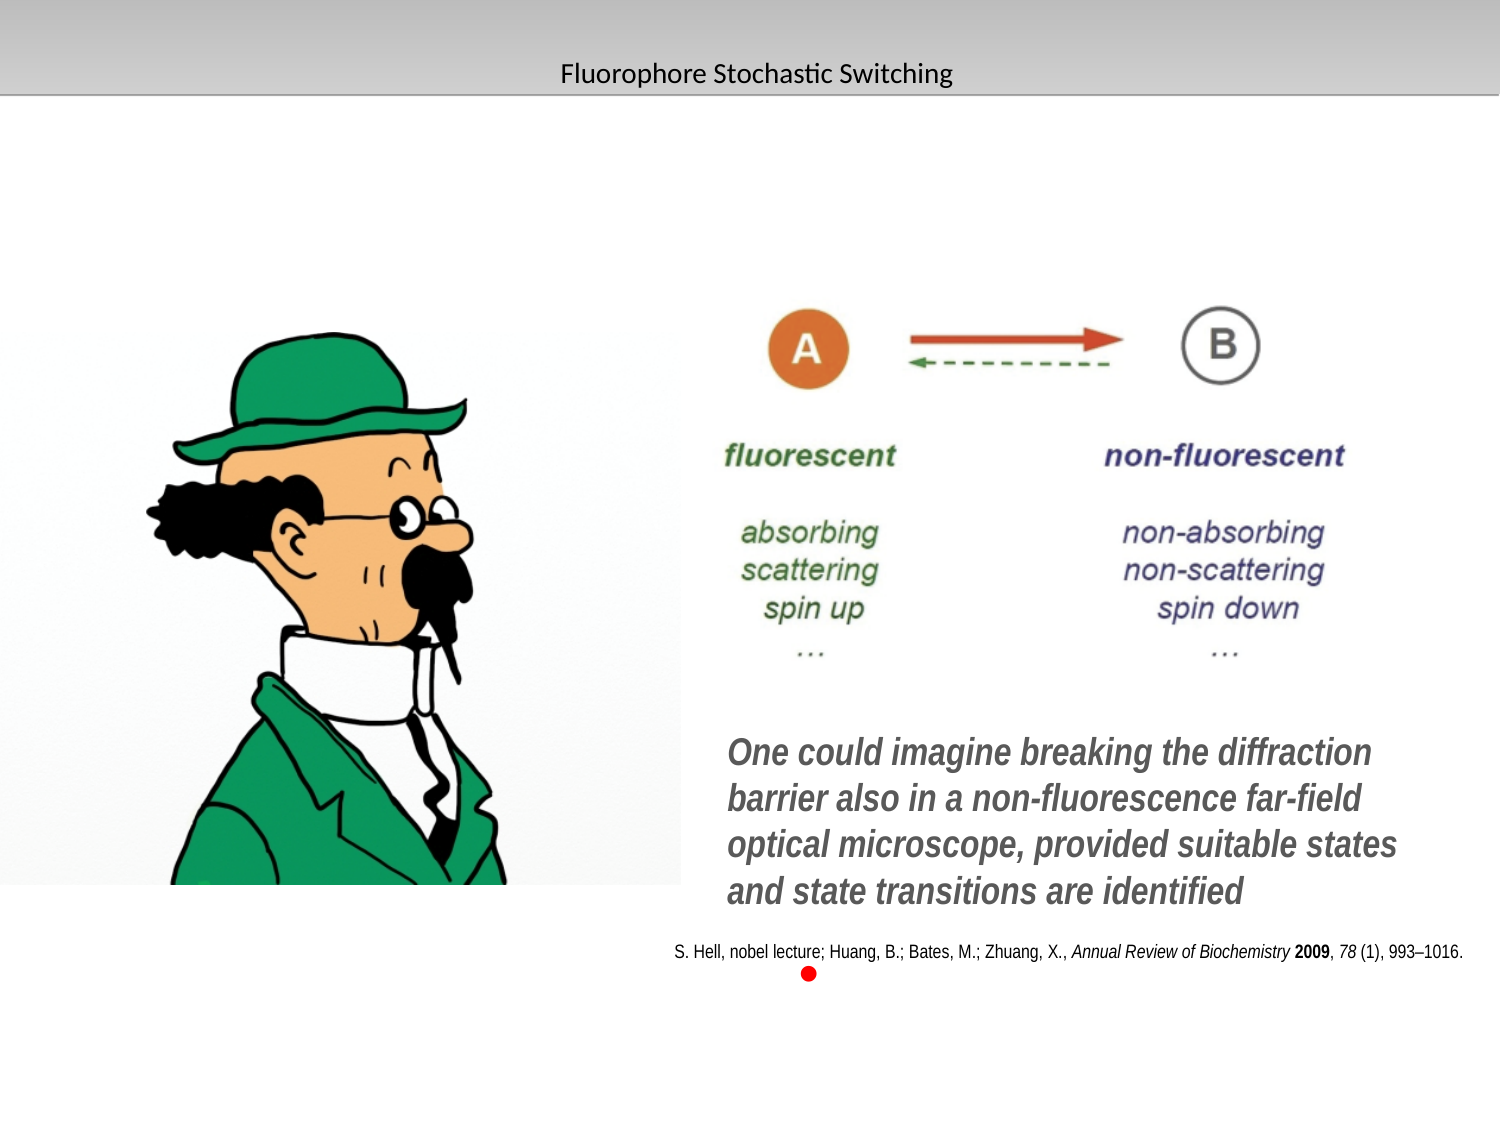

# Fluorophore Stochastic Switching
One could imagine breaking the diffraction barrier also in a non-fluorescence far-field optical microscope, provided suitable states and state transitions are identified
S. Hell, nobel lecture; Huang, B.; Bates, M.; Zhuang, X., Annual Review of Biochemistry 2009, 78 (1), 993–1016.